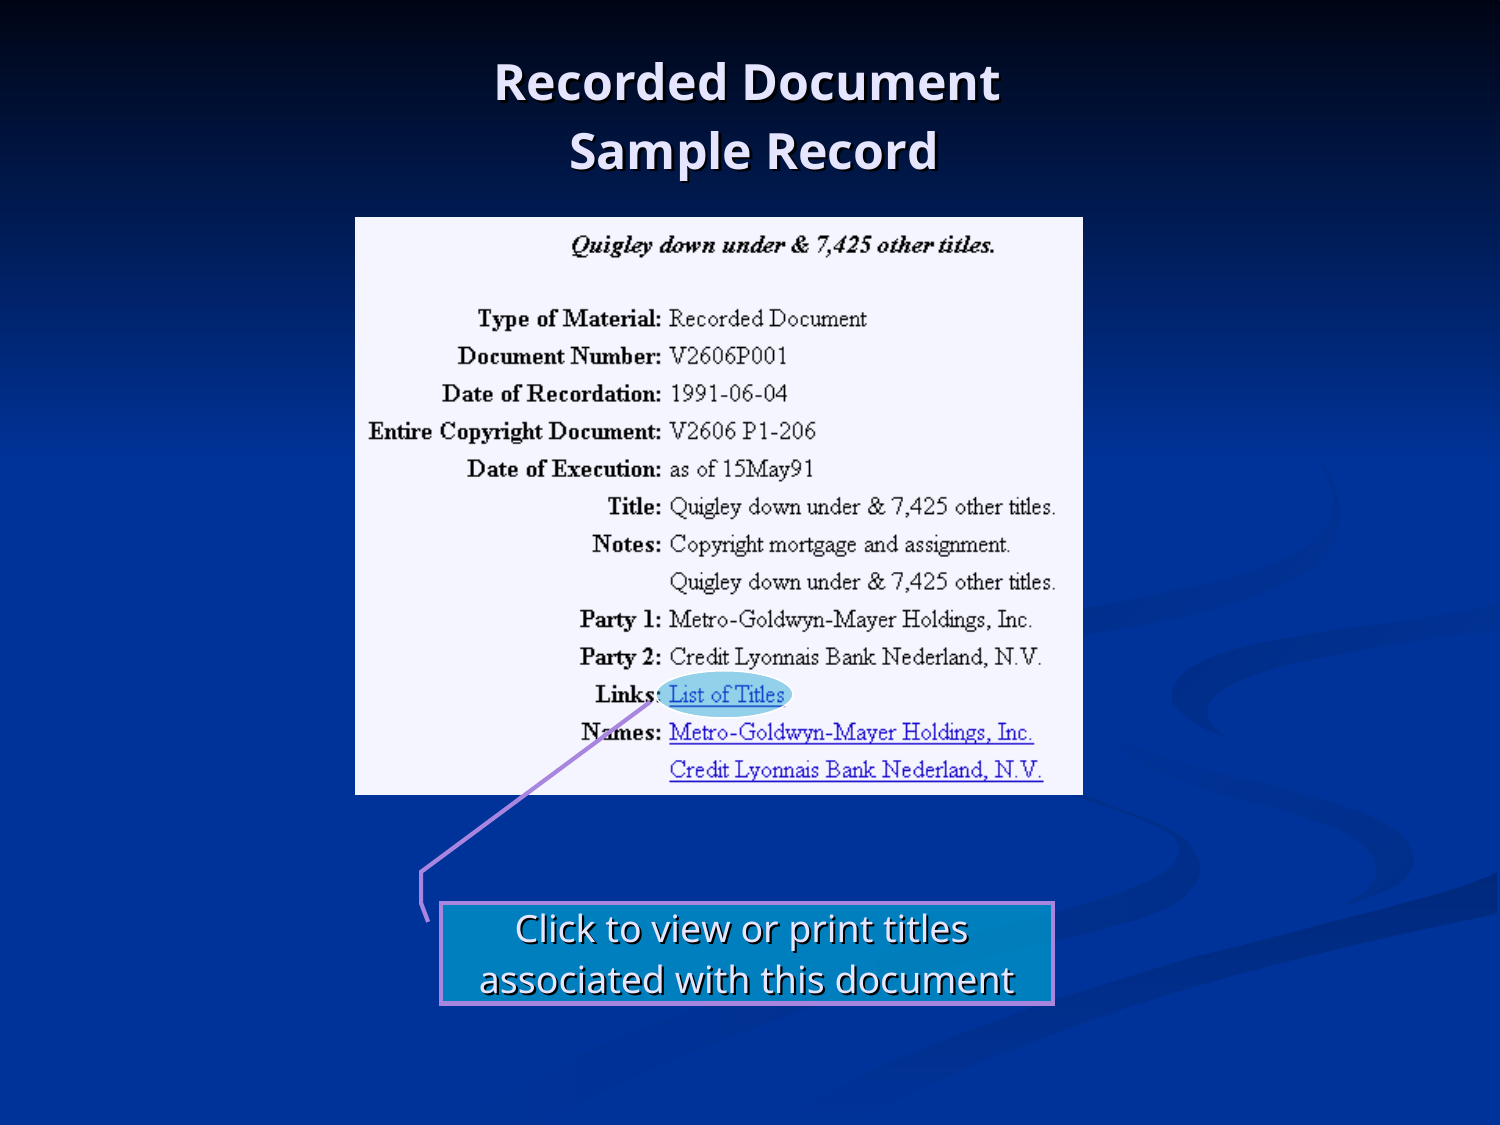

# Recorded Document Sample Record
Click to view or print titles
associated with this document